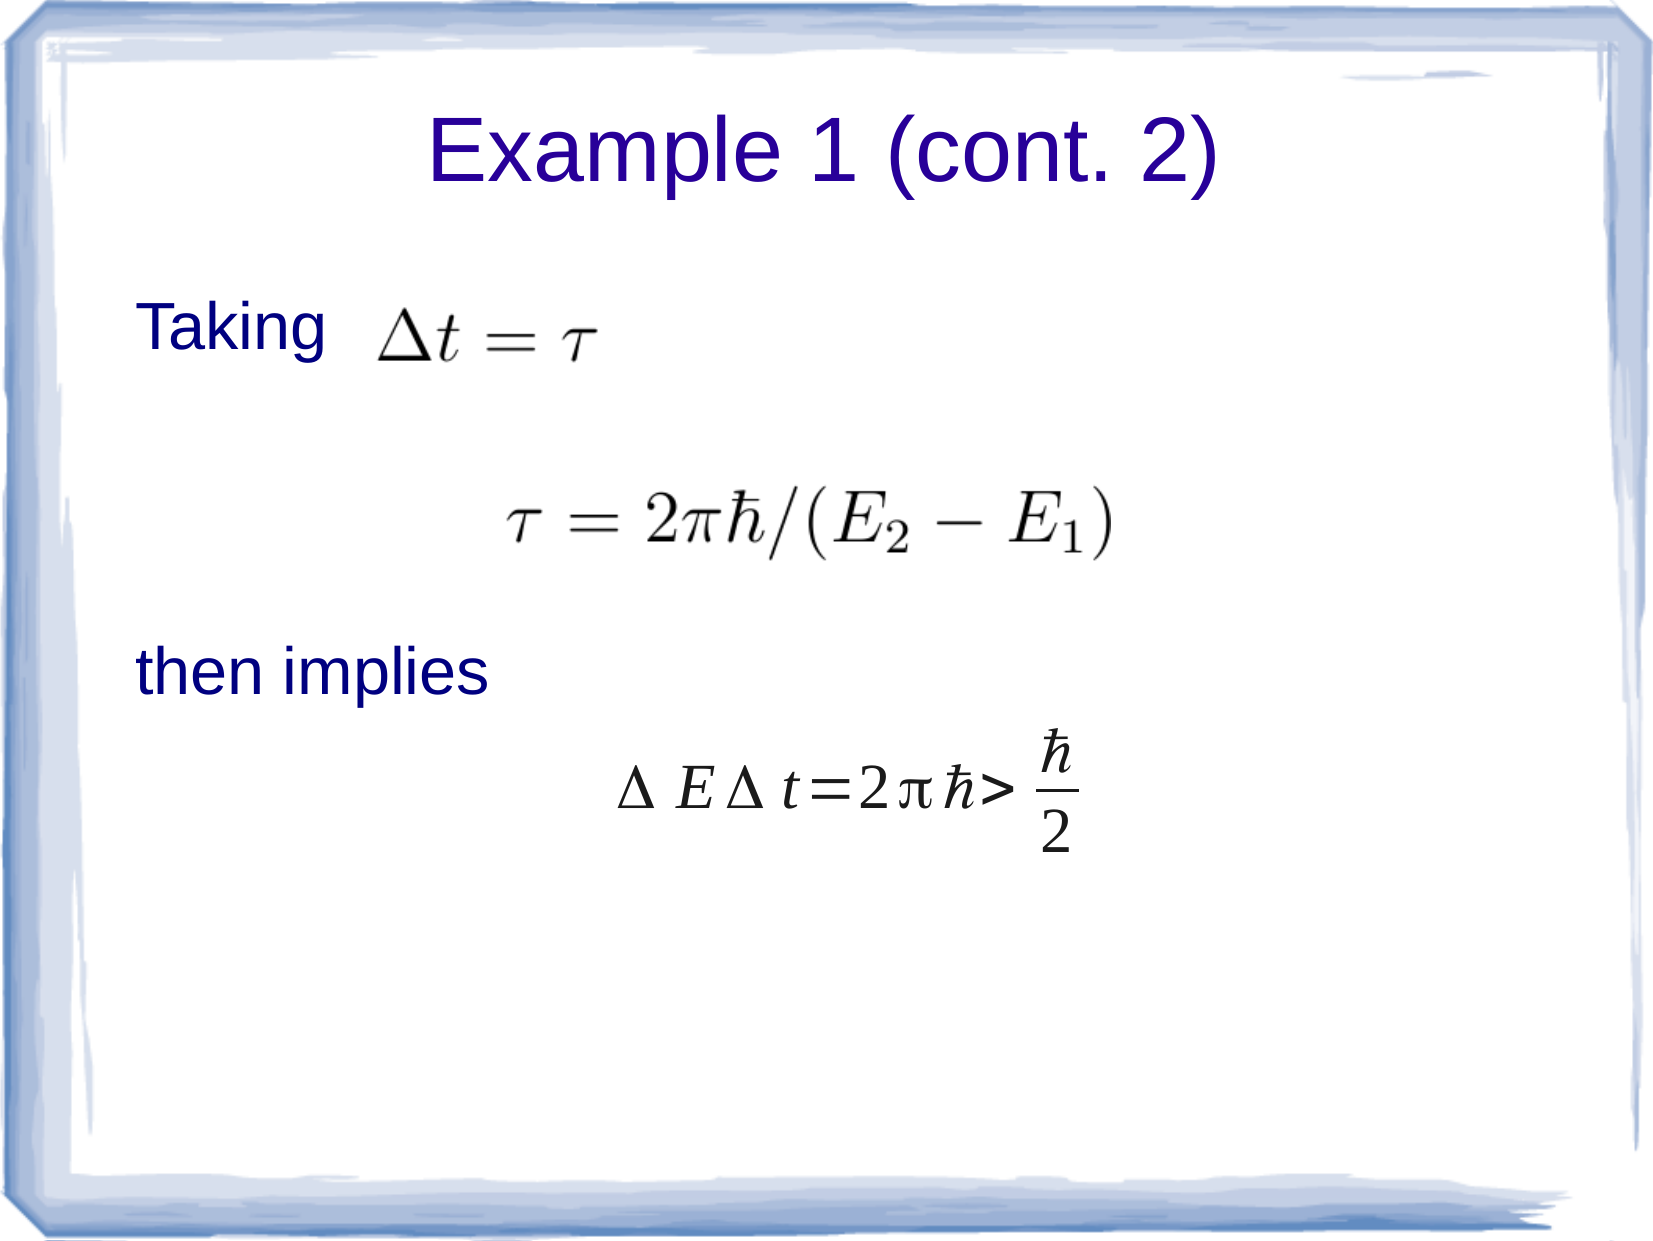

# Example 1 (cont. 2)
Taking
then implies